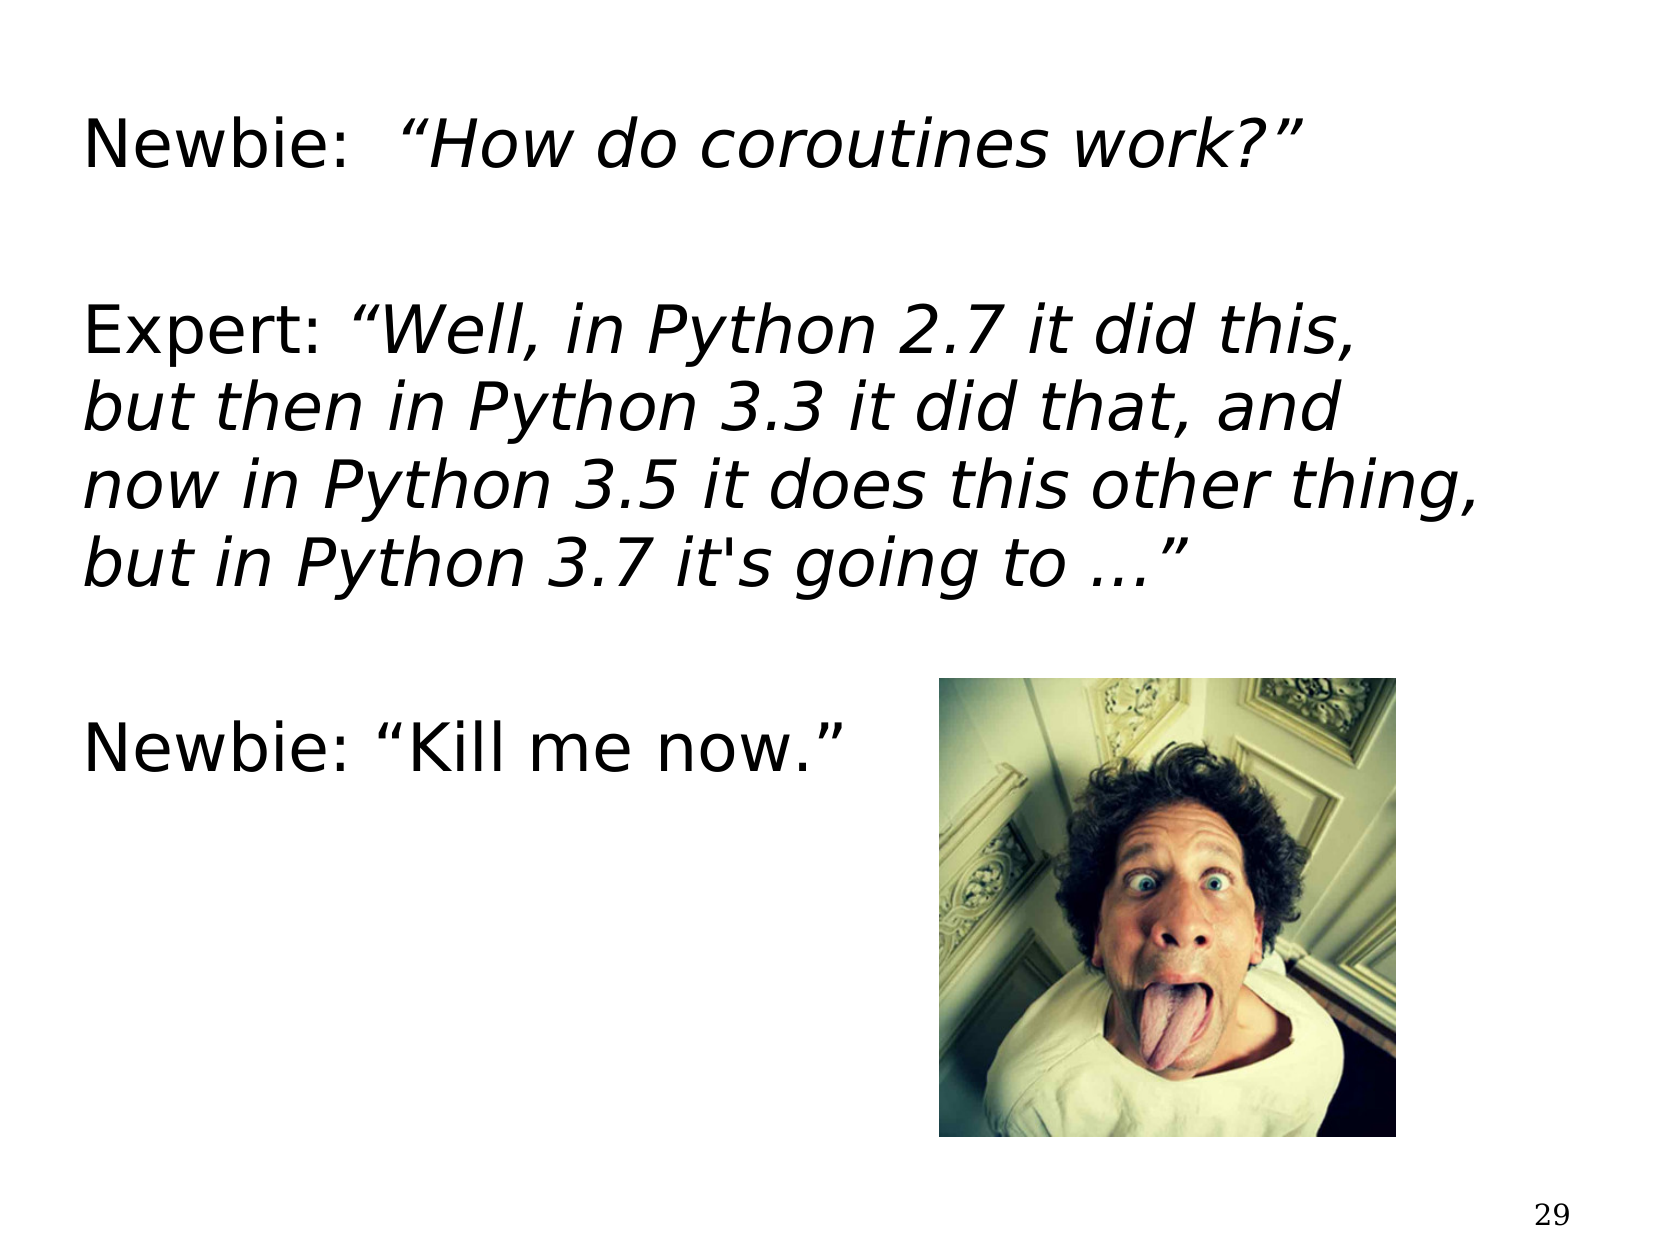

# Newbie: “How do coroutines work?”
Expert: “Well, in Python 2.7 it did this,
but then in Python 3.3 it did that, and
now in Python 3.5 it does this other thing, but in Python 3.7 it's going to ...”
Newbie: “Kill me now.”
29